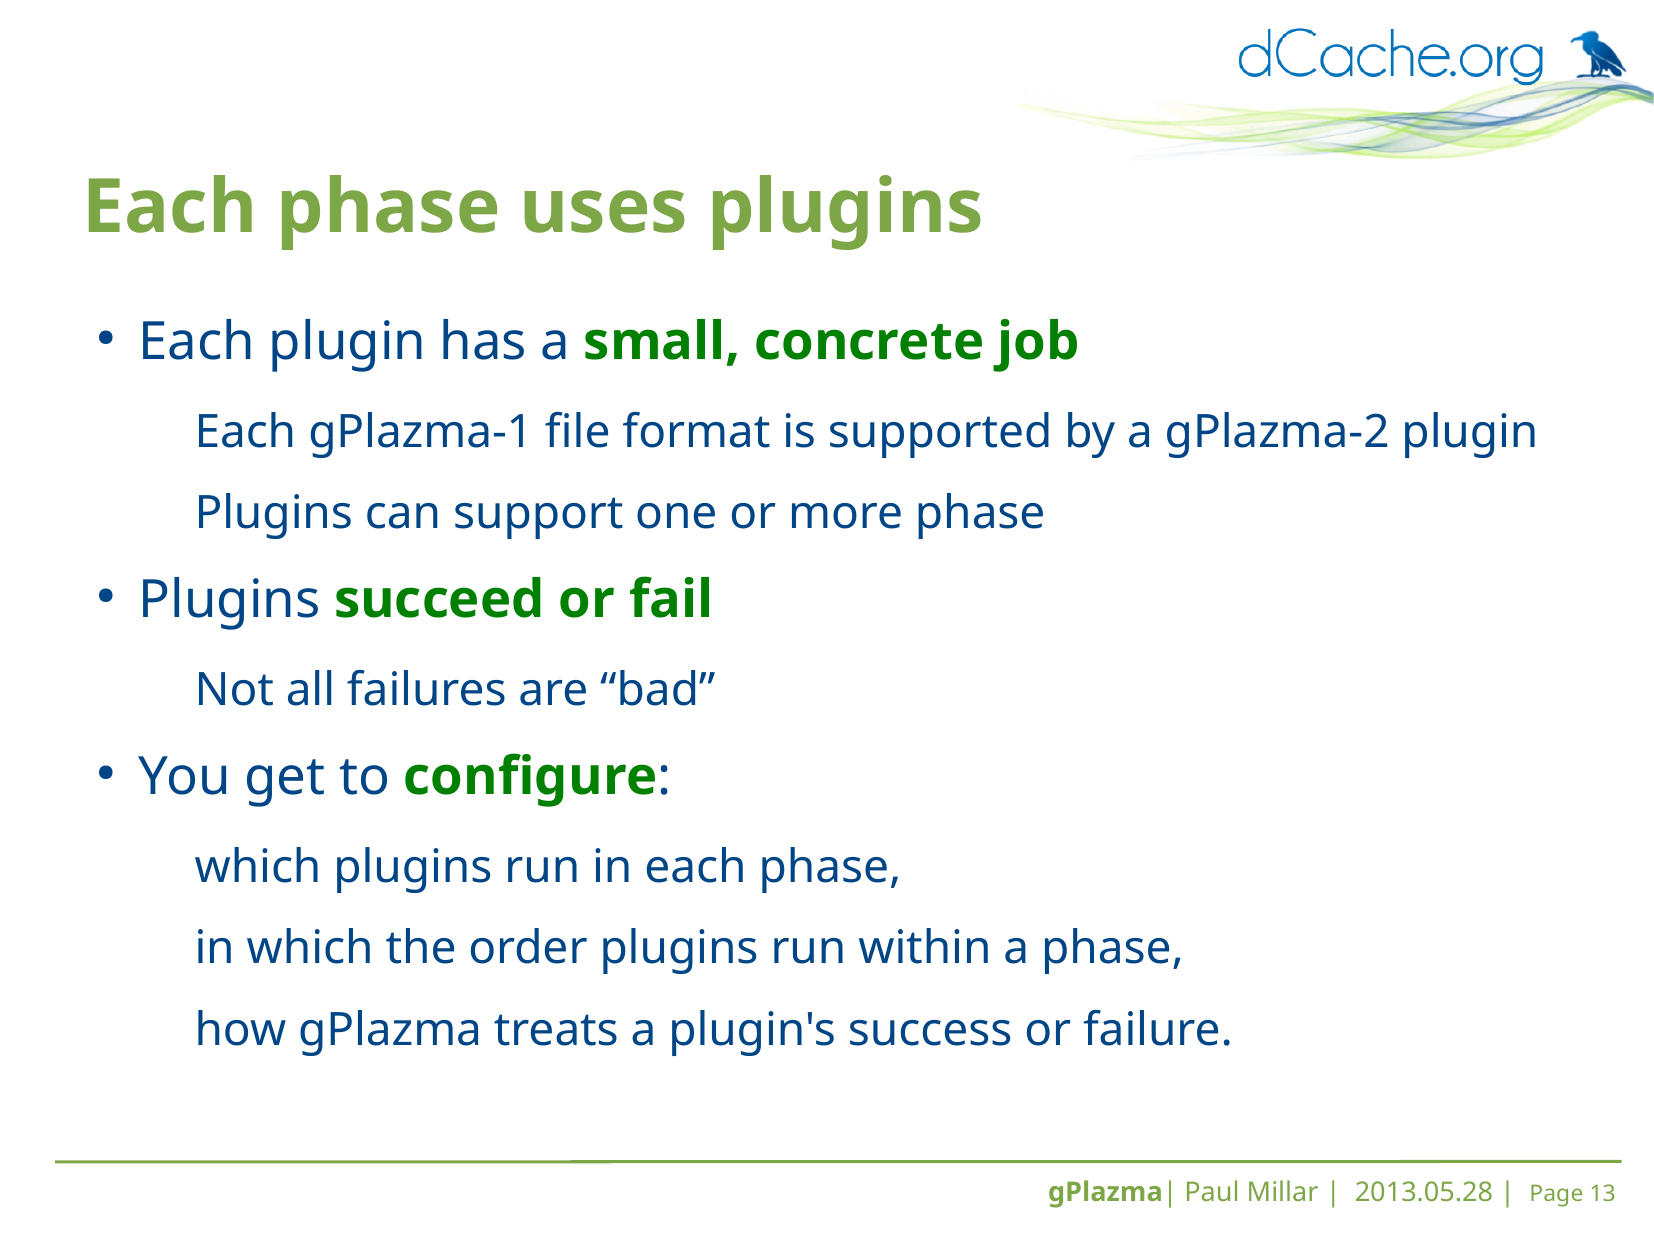

# Each phase uses plugins
Each plugin has a small, concrete job
Each gPlazma-1 file format is supported by a gPlazma-2 plugin
Plugins can support one or more phase
Plugins succeed or fail
Not all failures are “bad”
You get to configure:
which plugins run in each phase,
in which the order plugins run within a phase,
how gPlazma treats a plugin's success or failure.
13